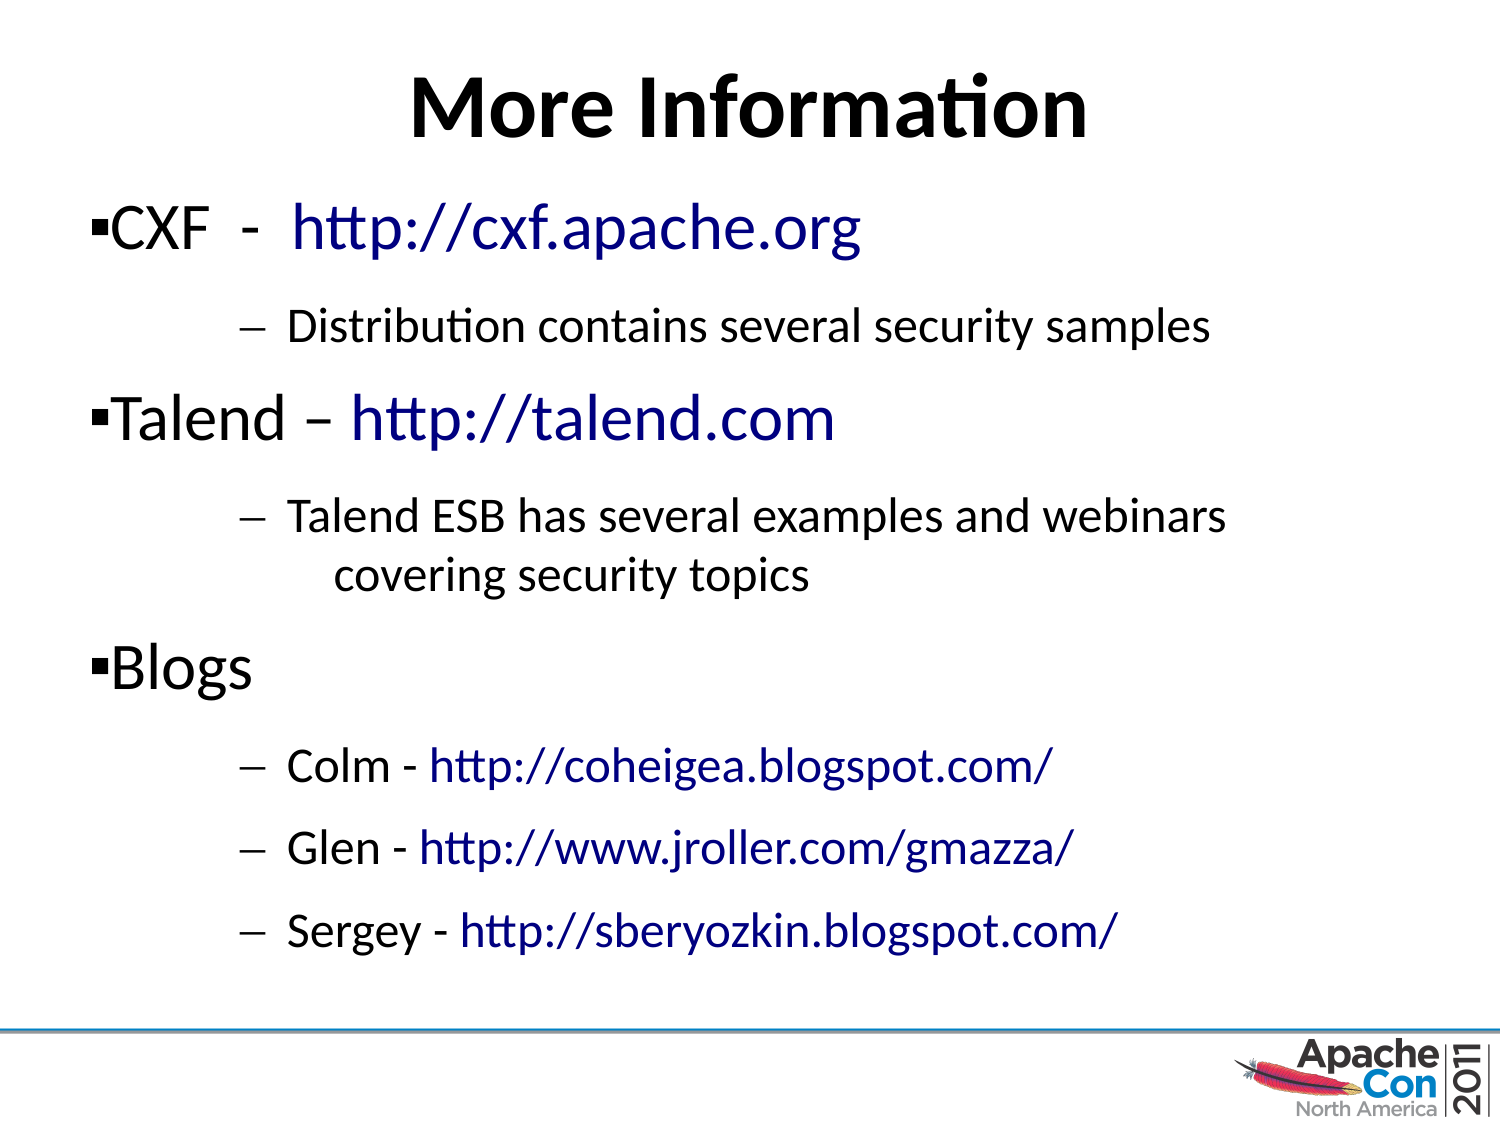

# More Information
CXF - http://cxf.apache.org
Distribution contains several security samples
Talend – http://talend.com
Talend ESB has several examples and webinars covering security topics
Blogs
Colm - http://coheigea.blogspot.com/
Glen - http://www.jroller.com/gmazza/
Sergey - http://sberyozkin.blogspot.com/